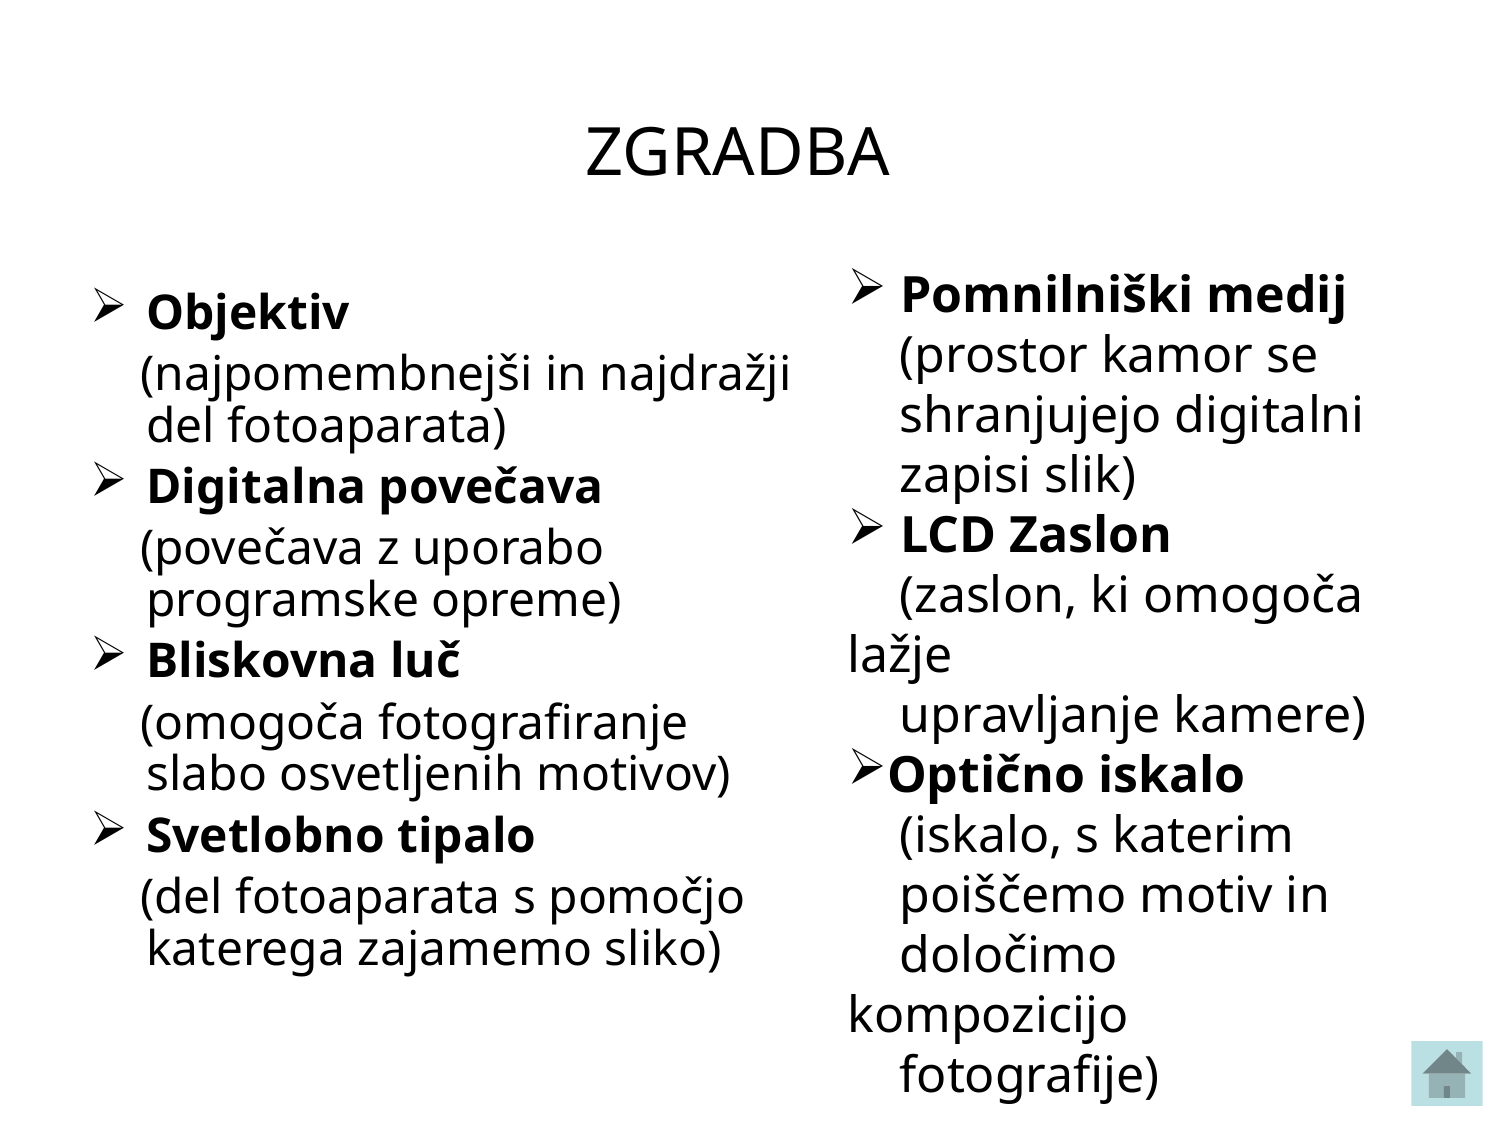

# ZGRADBA
 Pomnilniški medij
 (prostor kamor se
 shranjujejo digitalni
 zapisi slik)
 LCD Zaslon
 (zaslon, ki omogoča lažje
 upravljanje kamere)
Optično iskalo
 (iskalo, s katerim
 poiščemo motiv in
 določimo kompozicijo
 fotografije)
Objektiv
 (najpomembnejši in najdražji del fotoaparata)
Digitalna povečava
 (povečava z uporabo programske opreme)
Bliskovna luč
 (omogoča fotografiranje slabo osvetljenih motivov)
Svetlobno tipalo
 (del fotoaparata s pomočjo katerega zajamemo sliko)